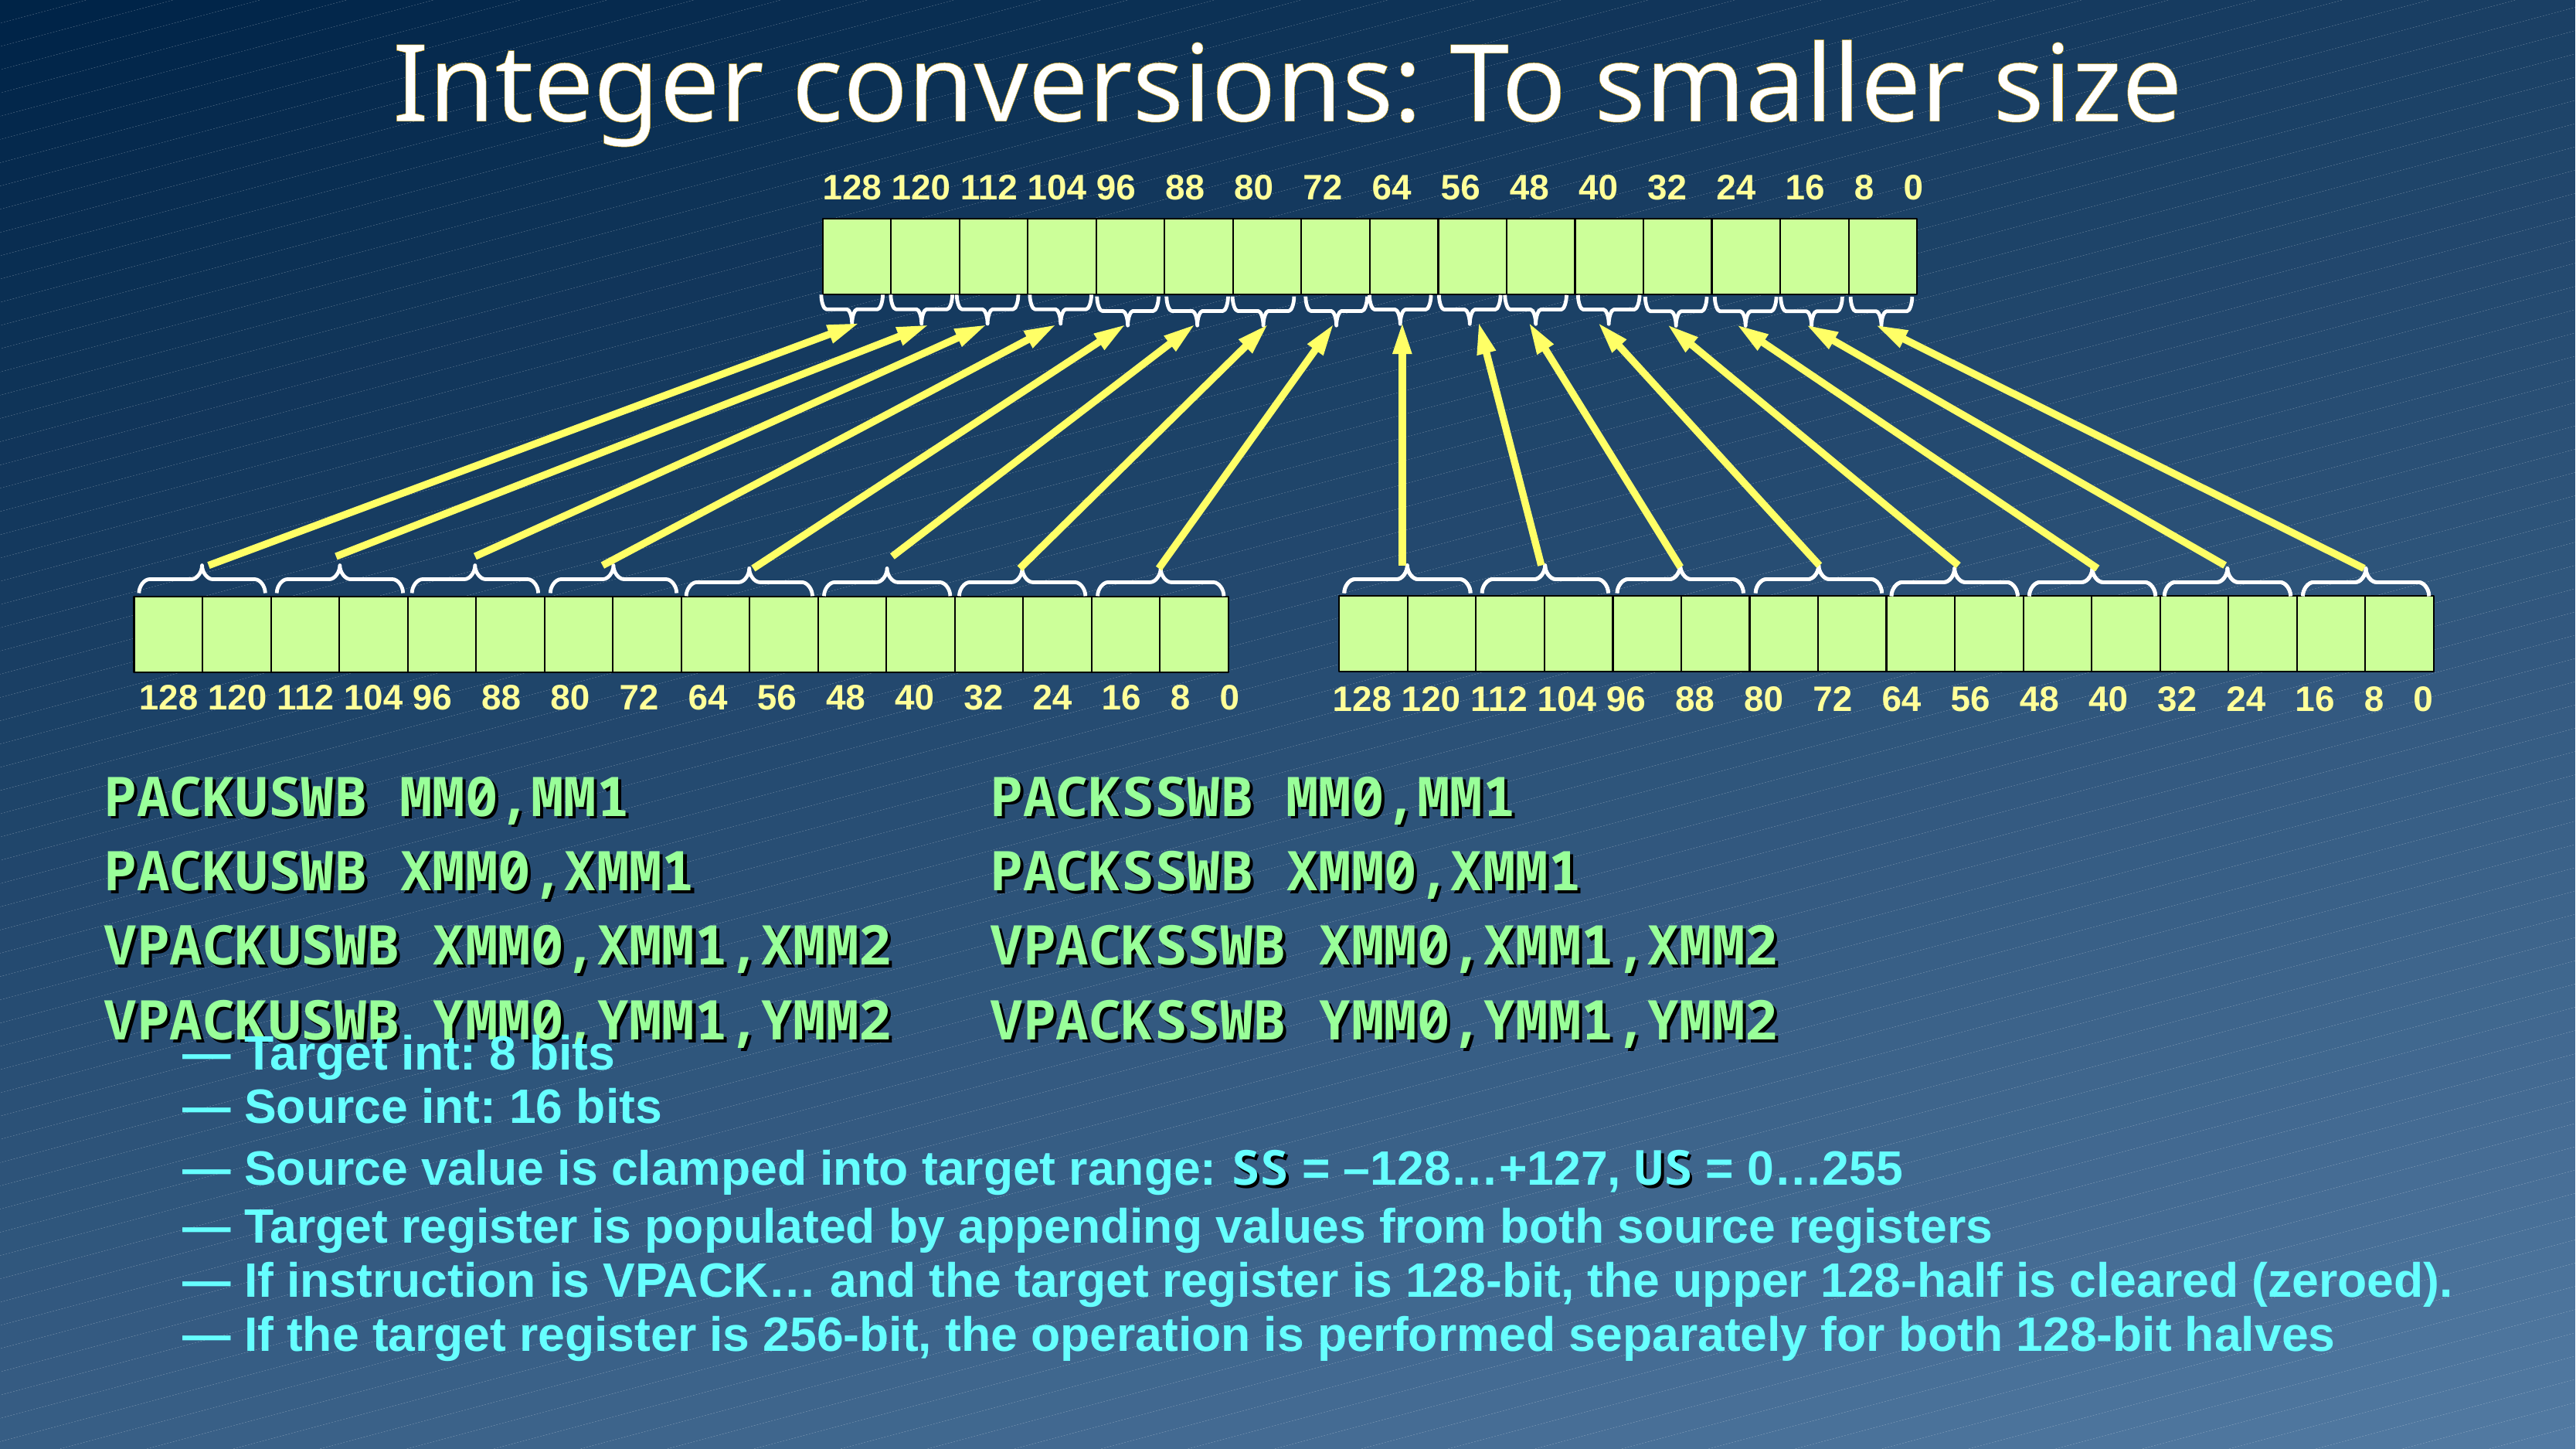

# Integer conversions: To smaller size
128 120 112 104 96 88 80 72 64 56 48 40 32 24 16 8 0
128 120 112 104 96 88 80 72 64 56 48 40 32 24 16 8 0
128 120 112 104 96 88 80 72 64 56 48 40 32 24 16 8 0
PACKUSWB MM0,MM1 PACKSSWB MM0,MM1
PACKUSWB XMM0,XMM1 PACKSSWB XMM0,XMM1
VPACKUSWB XMM0,XMM1,XMM2 VPACKSSWB XMM0,XMM1,XMM2
VPACKUSWB YMM0,YMM1,YMM2 VPACKSSWB YMM0,YMM1,YMM2
— Target int: 8 bits
— Source int: 16 bits
— Source value is clamped into target range: SS = –128…+127, US = 0…255
— Target register is populated by appending values from both source registers
— If instruction is VPACK… and the target register is 128-bit, the upper 128-half is cleared (zeroed).
— If the target register is 256-bit, the operation is performed separately for both 128-bit halves